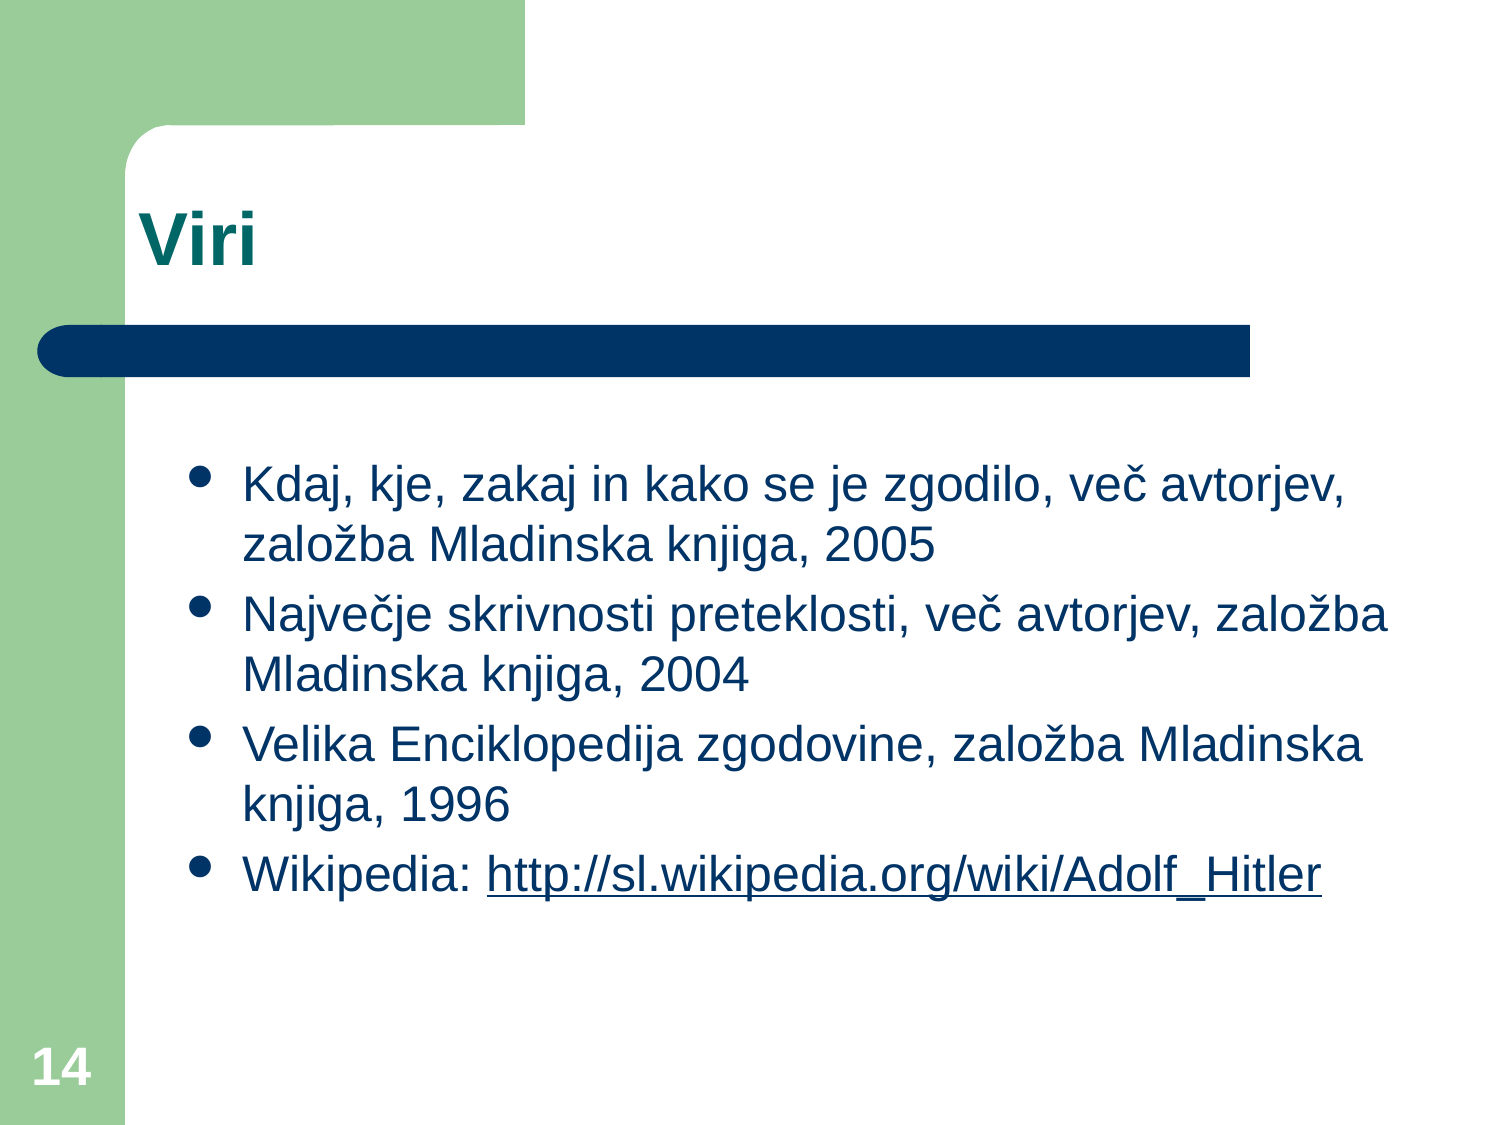

# Viri
Kdaj, kje, zakaj in kako se je zgodilo, več avtorjev, založba Mladinska knjiga, 2005
Največje skrivnosti preteklosti, več avtorjev, založba Mladinska knjiga, 2004
Velika Enciklopedija zgodovine, založba Mladinska knjiga, 1996
Wikipedia: http://sl.wikipedia.org/wiki/Adolf_Hitler